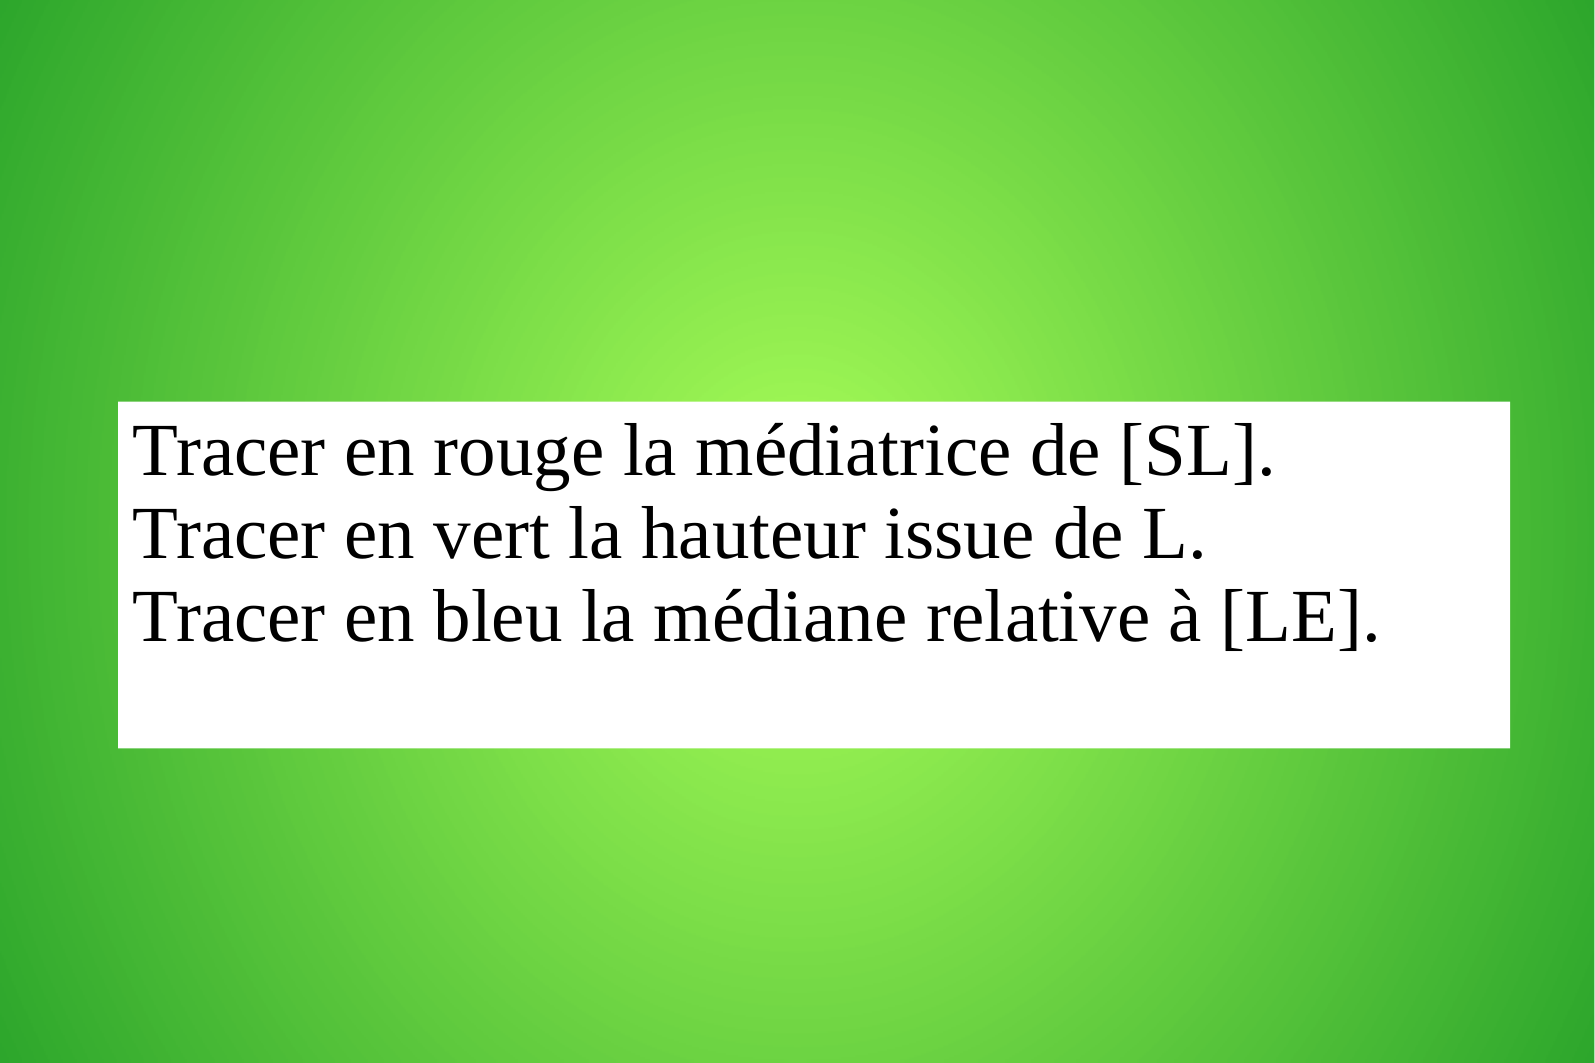

Tracer en rouge la médiatrice de [SL].
Tracer en vert la hauteur issue de L.
Tracer en bleu la médiane relative à [LE].